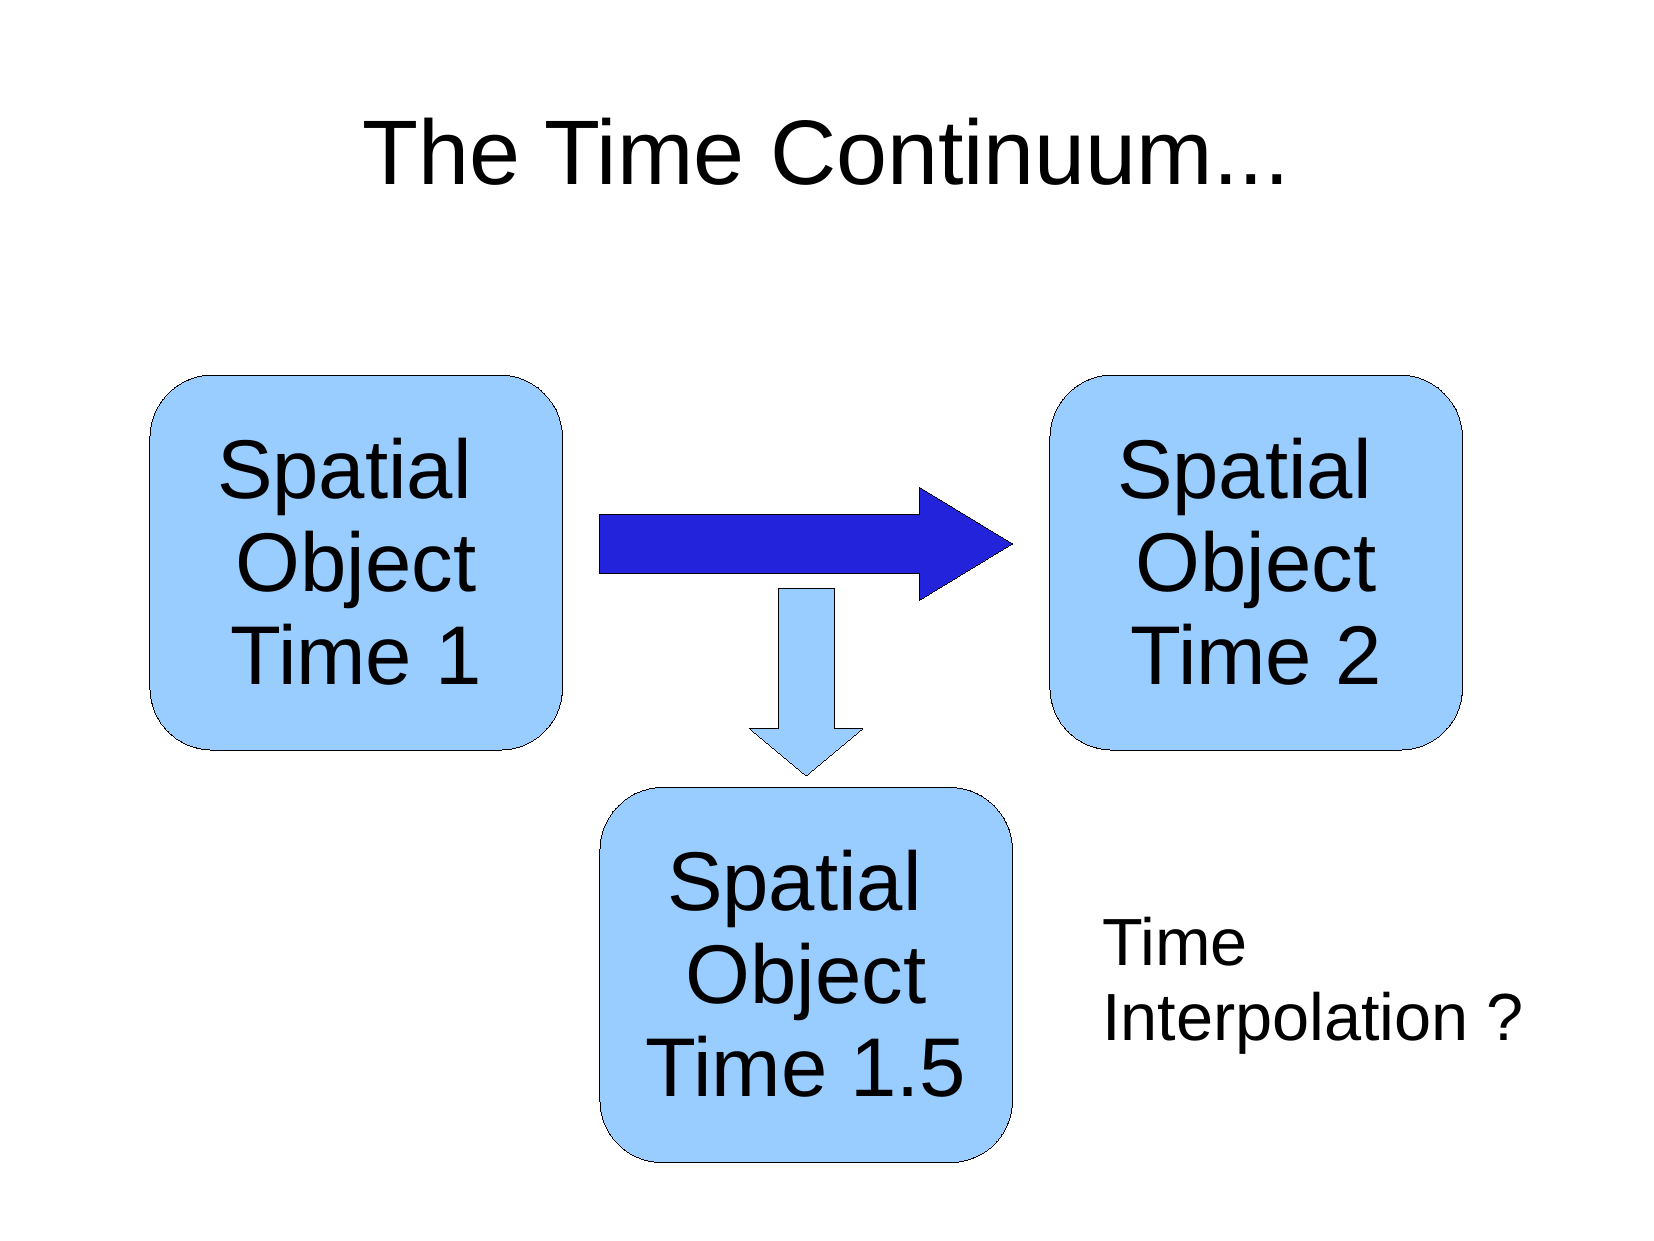

# The Time Continuum...
Spatial
Object
Time 1
Spatial
Object
Time 2
Spatial
Object
Time 1.5
Time Interpolation ?